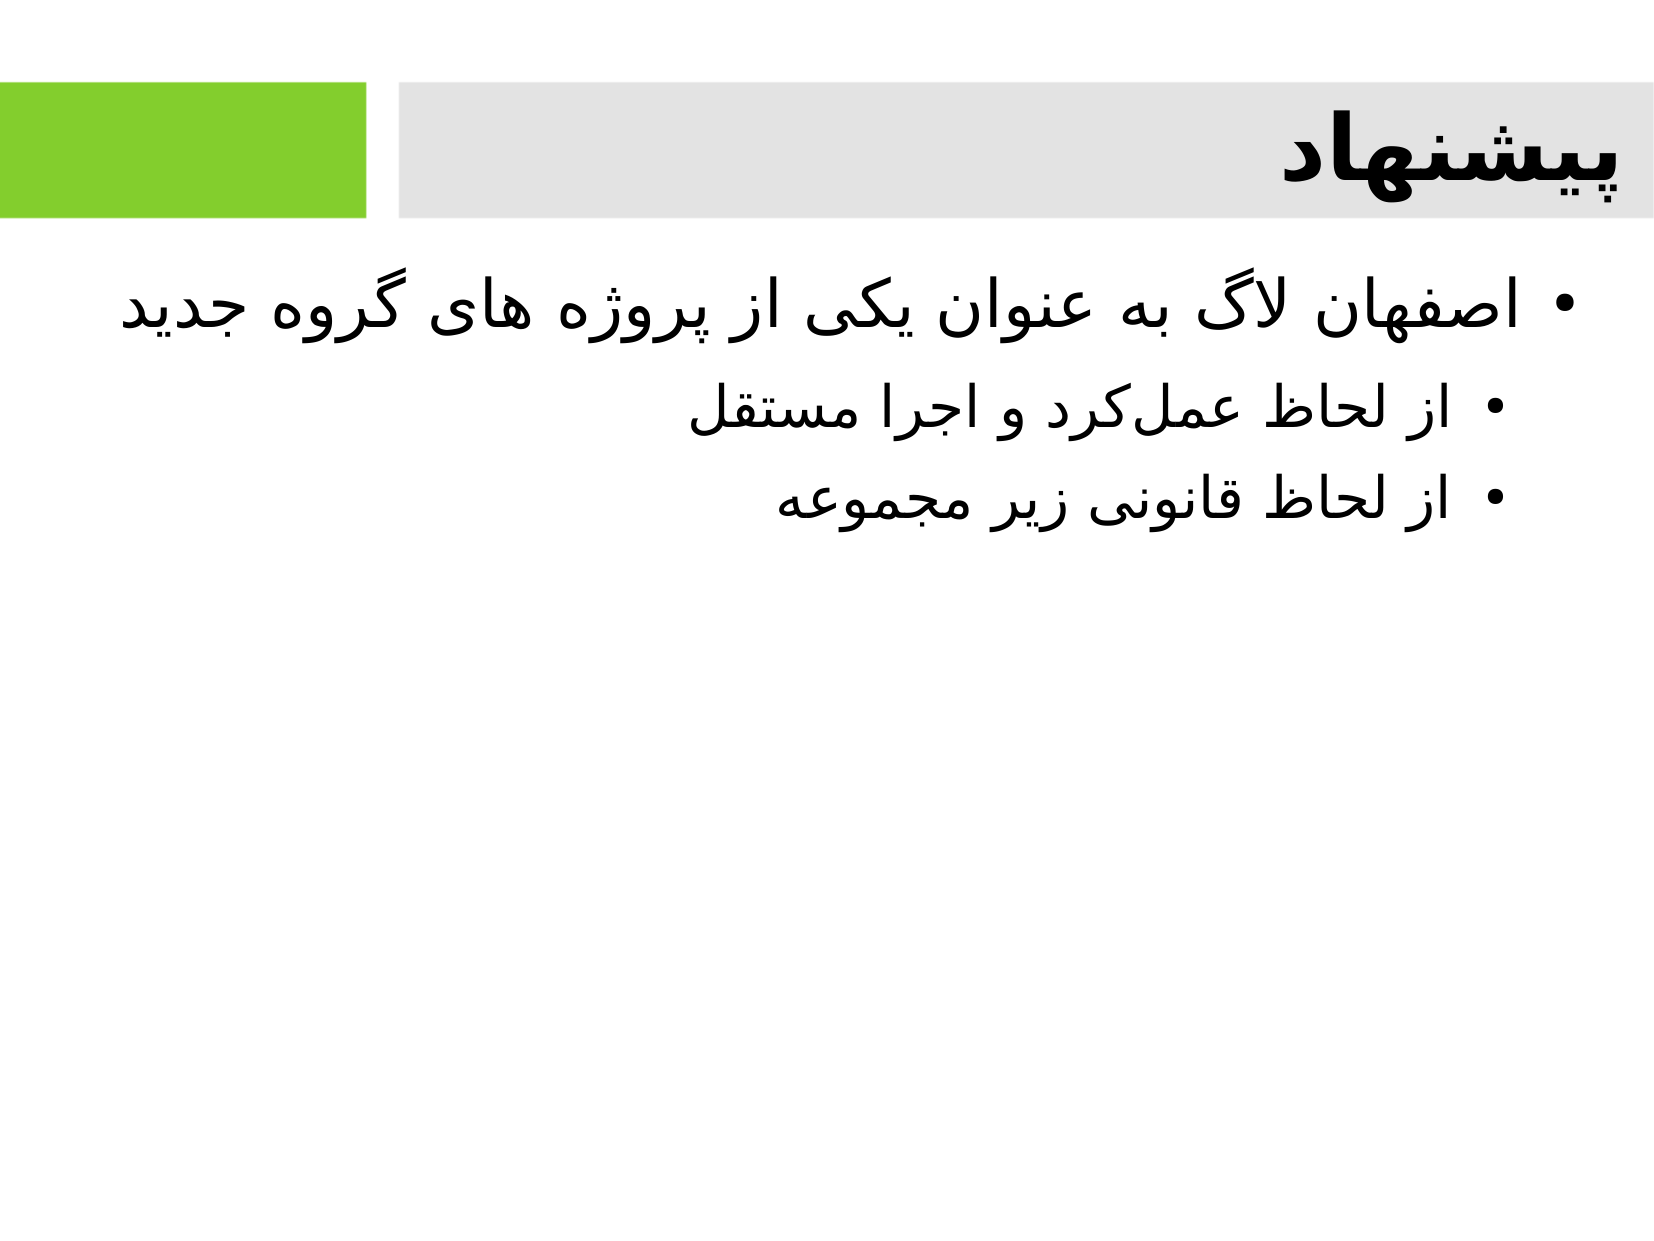

# پیشنهاد
اصفهان لاگ به عنوان یکی از پروژه های گروه جدید
از لحاظ عمل‌کرد و اجرا مستقل
از لحاظ قانونی زیر مجموعه